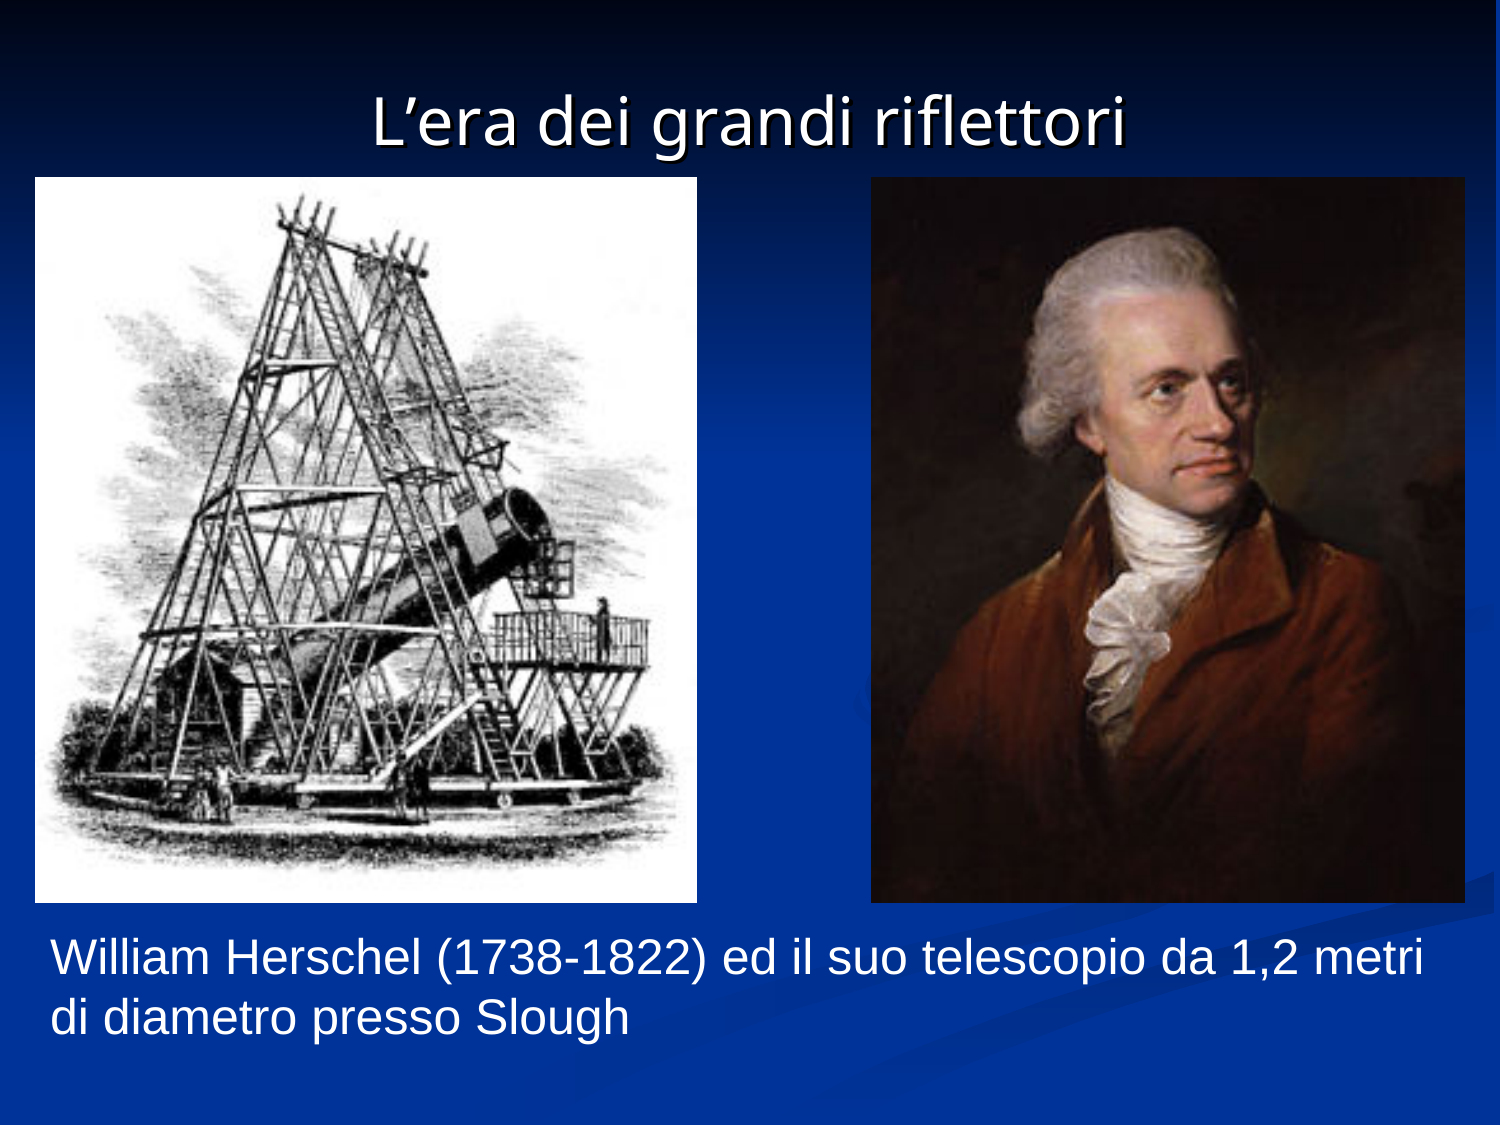

L’era dei grandi riflettori
William Herschel (1738-1822) ed il suo telescopio da 1,2 metri di diametro presso Slough